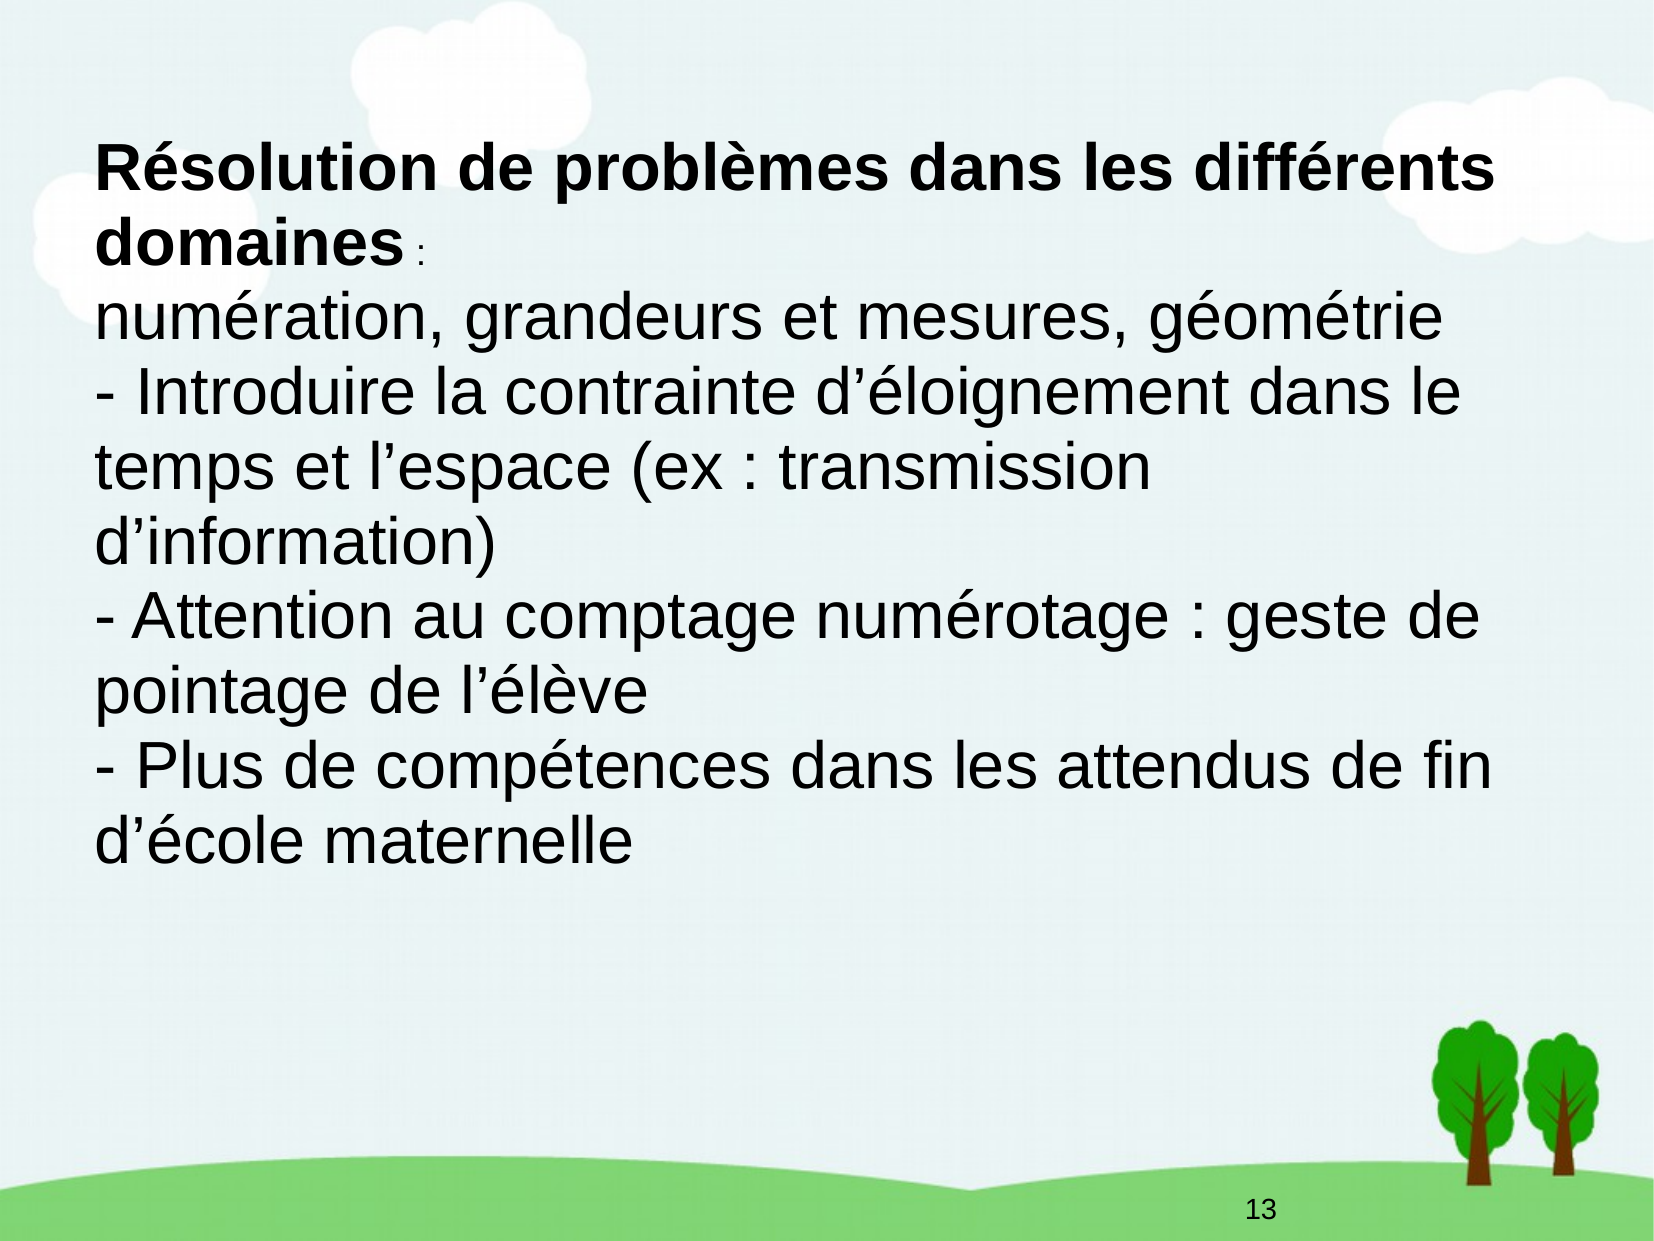

Résolution de problèmes dans les différents domaines :
numération, grandeurs et mesures, géométrie
- Introduire la contrainte d’éloignement dans le temps et l’espace (ex : transmission d’information)
- Attention au comptage numérotage : geste de pointage de l’élève
- Plus de compétences dans les attendus de fin d’école maternelle